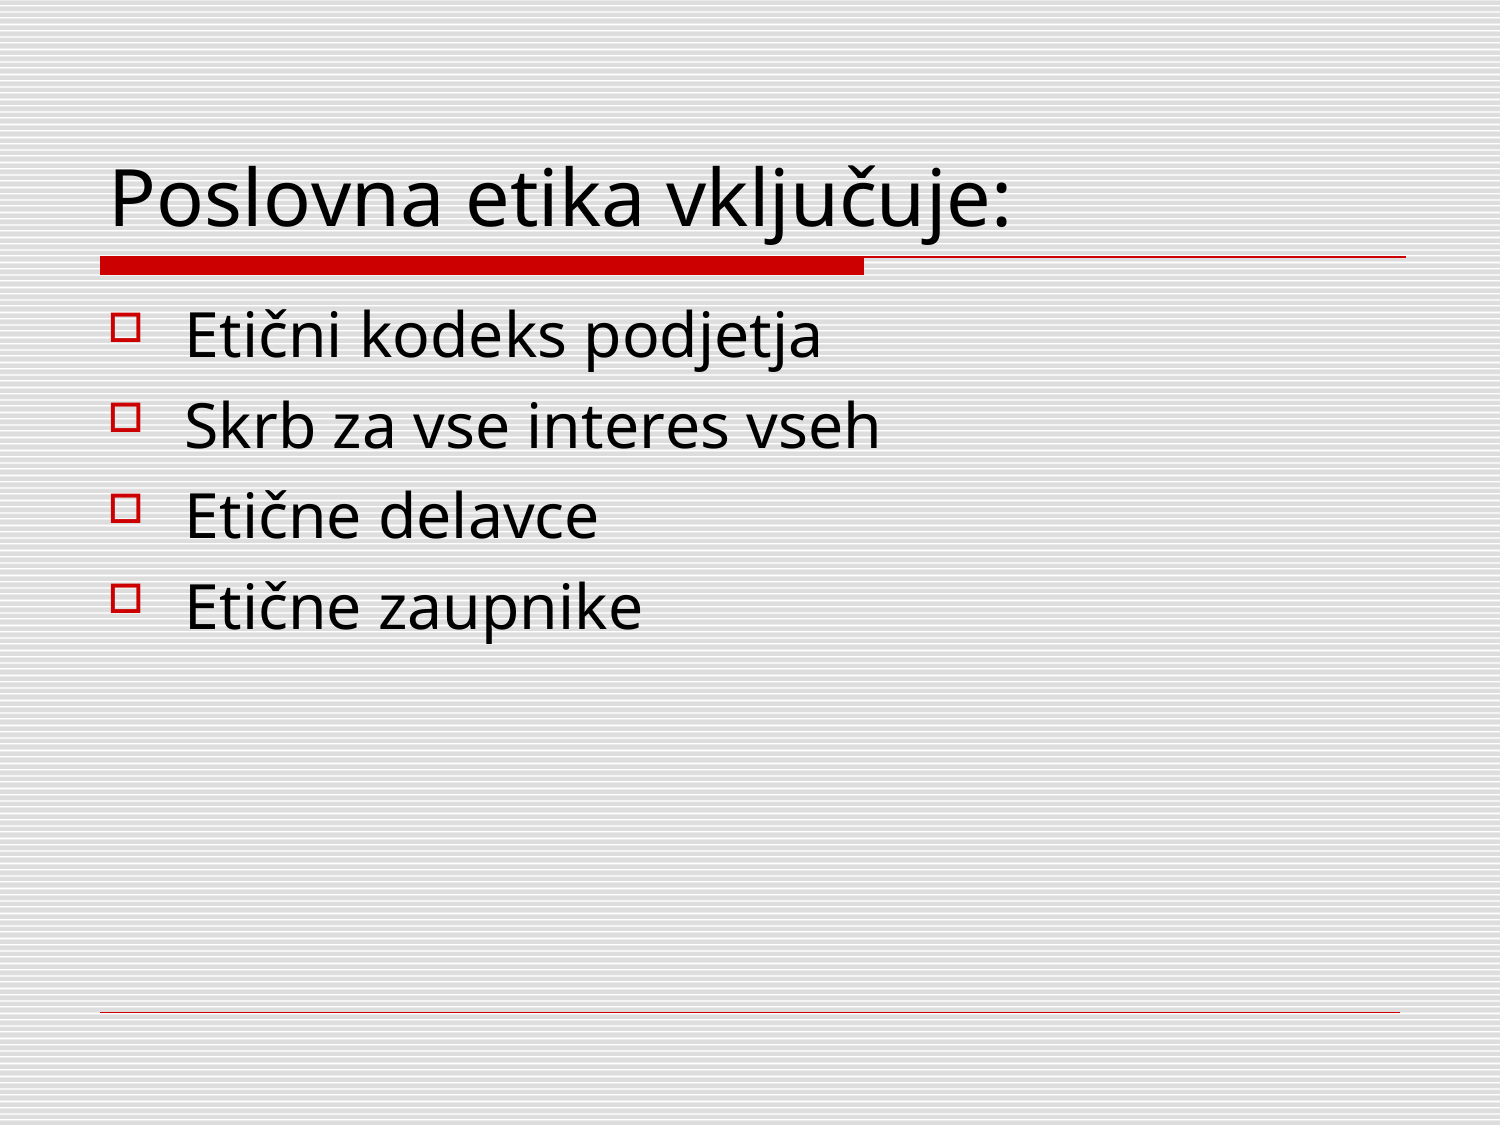

# Poslovna etika vključuje:
Etični kodeks podjetja
Skrb za vse interes vseh
Etične delavce
Etične zaupnike